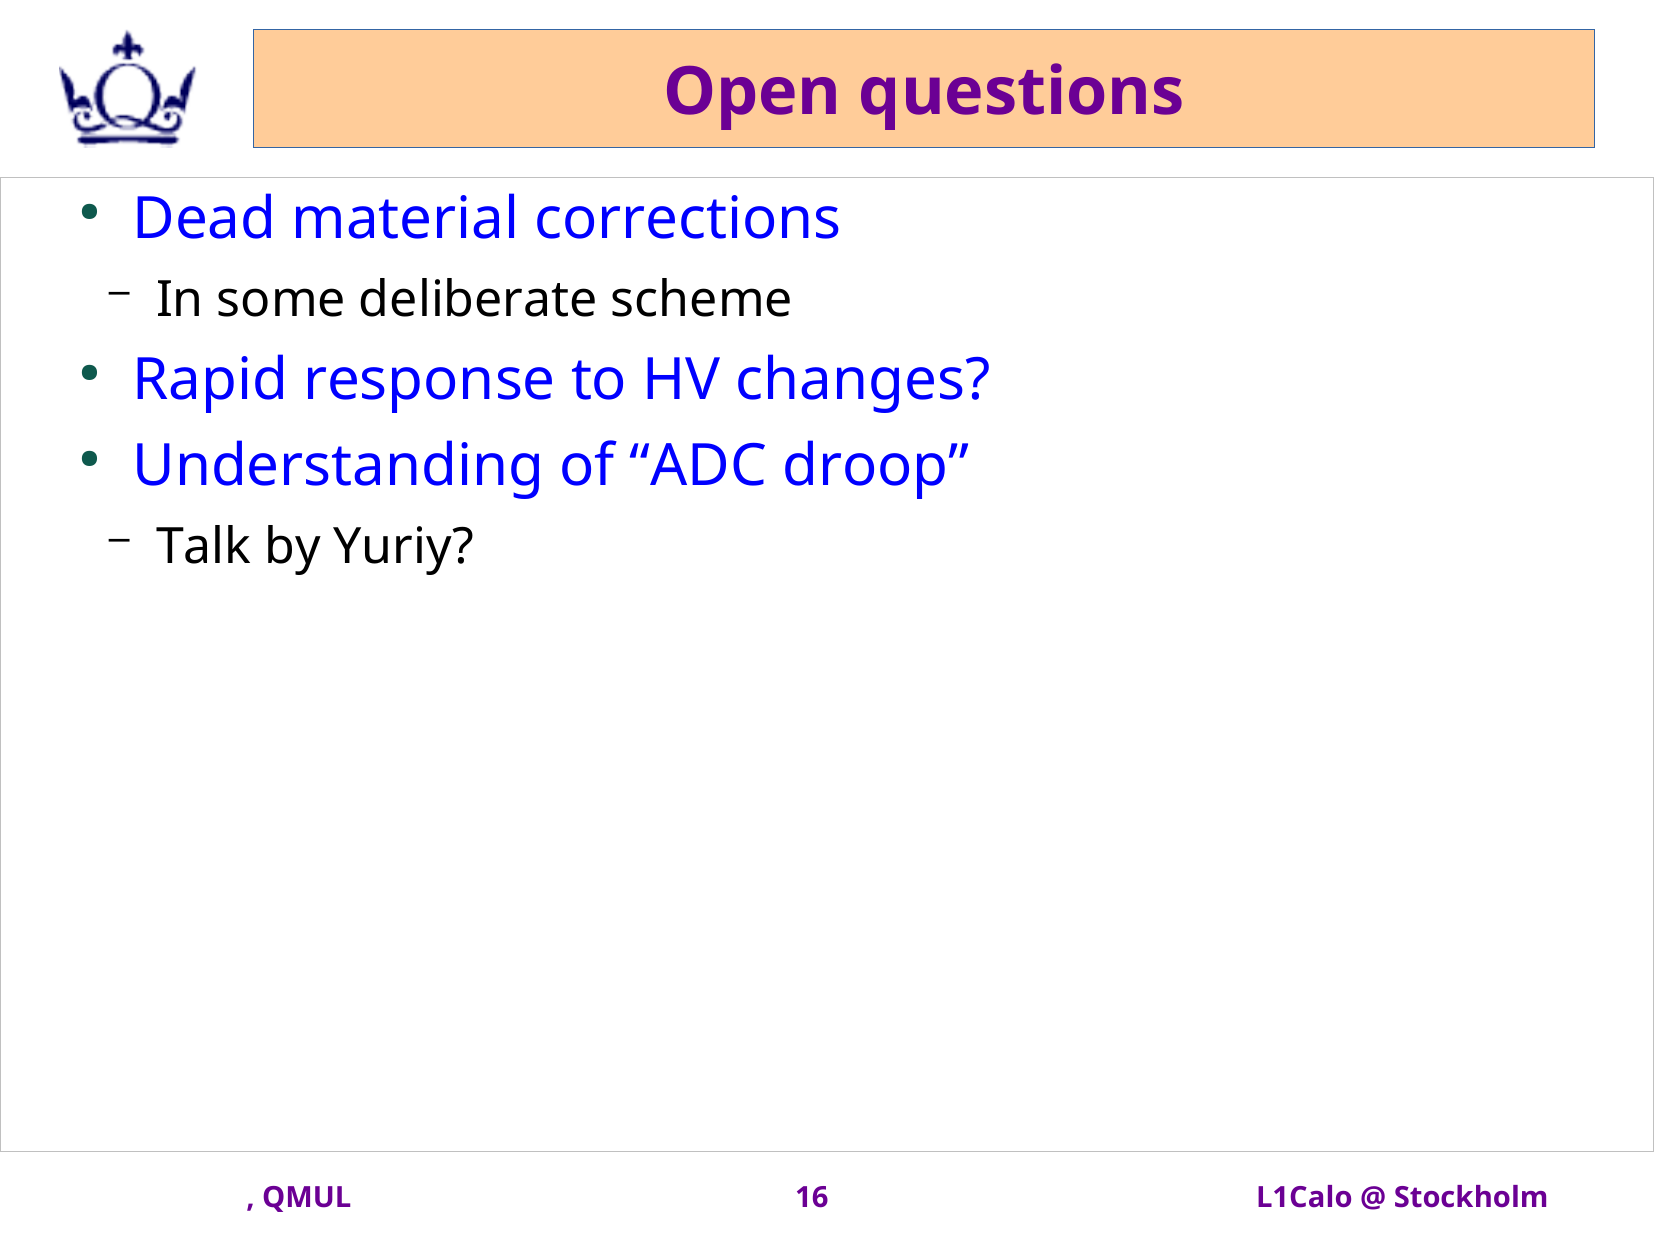

# Open questions
Dead material corrections
In some deliberate scheme
Rapid response to HV changes?
Understanding of “ADC droop”
Talk by Yuriy?